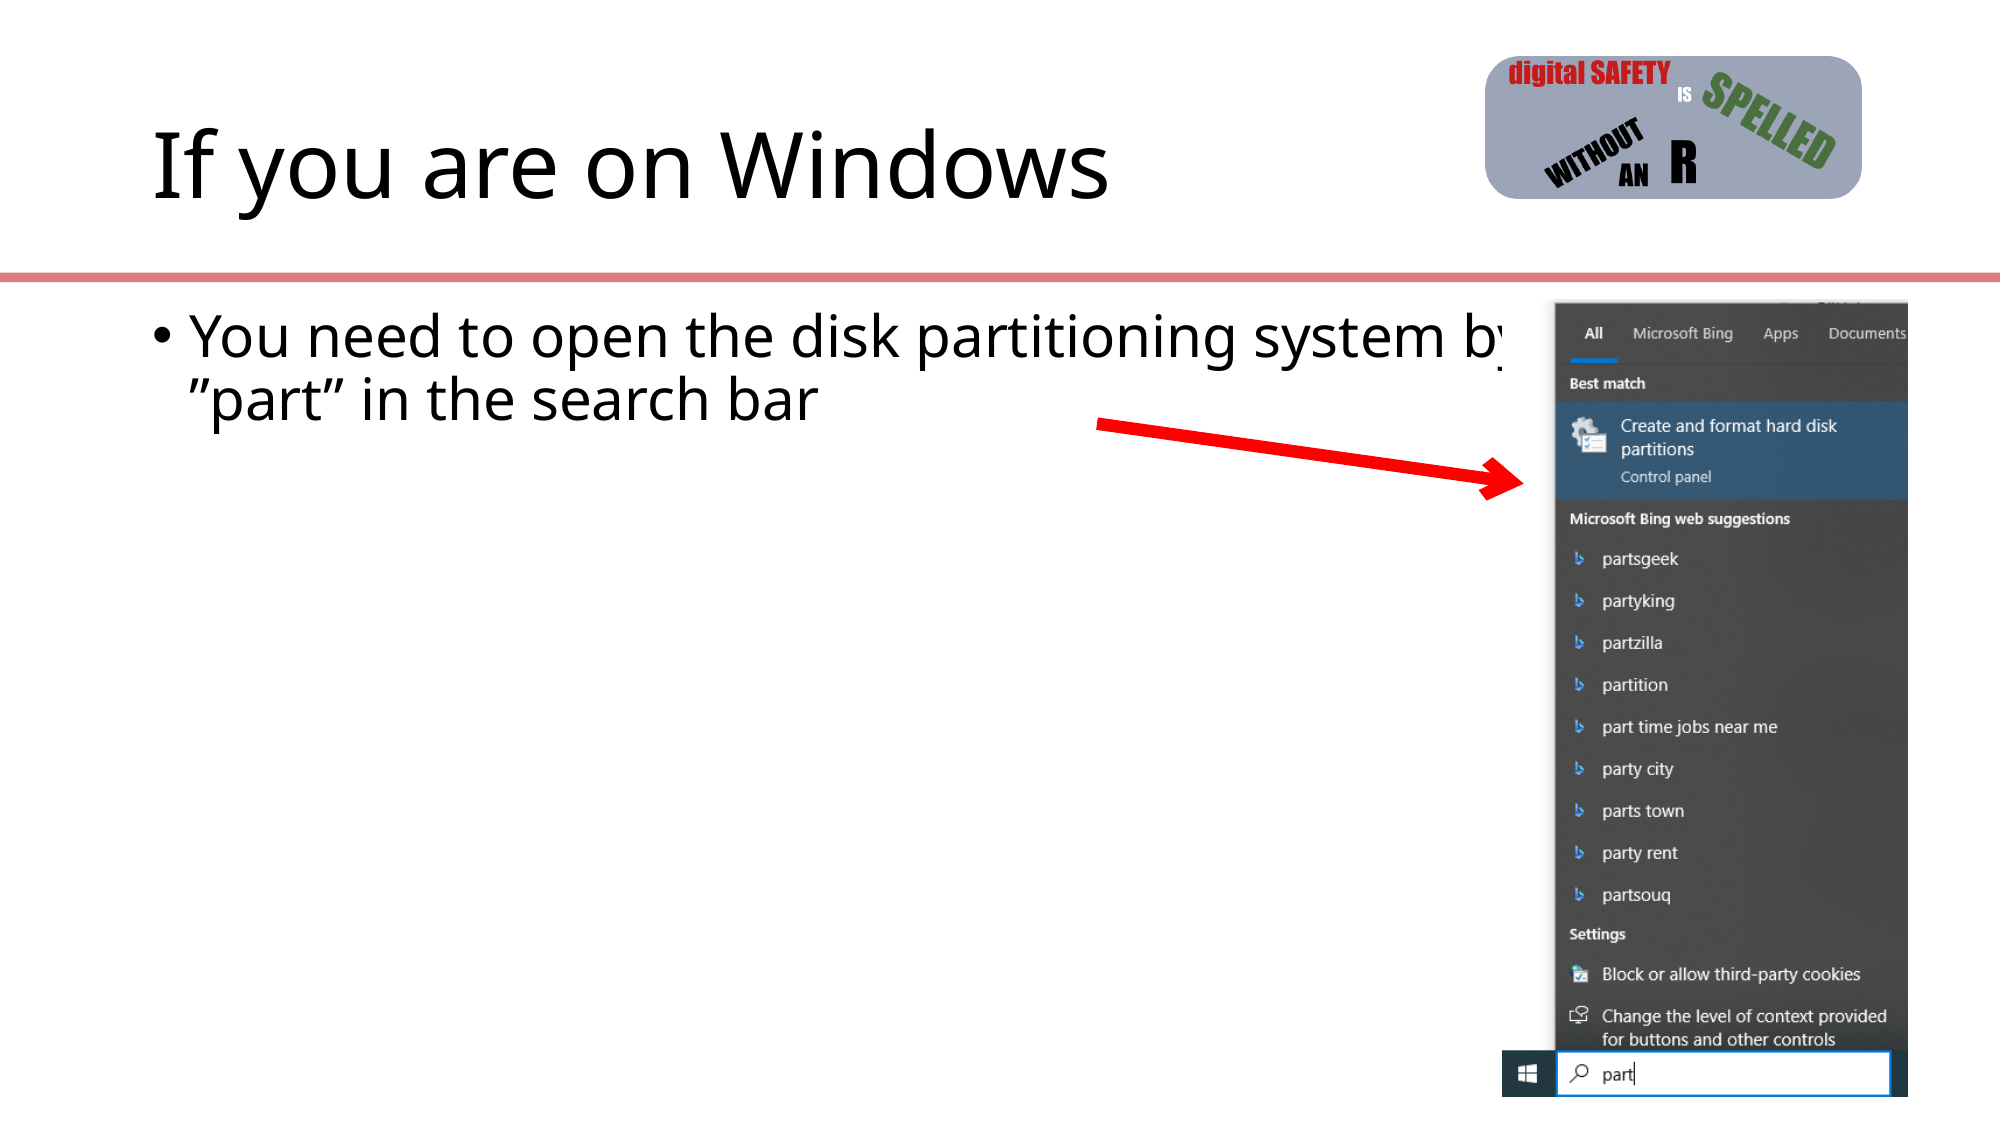

# If you are on Windows
You need to open the disk partitioning system by searching ”part” in the search bar